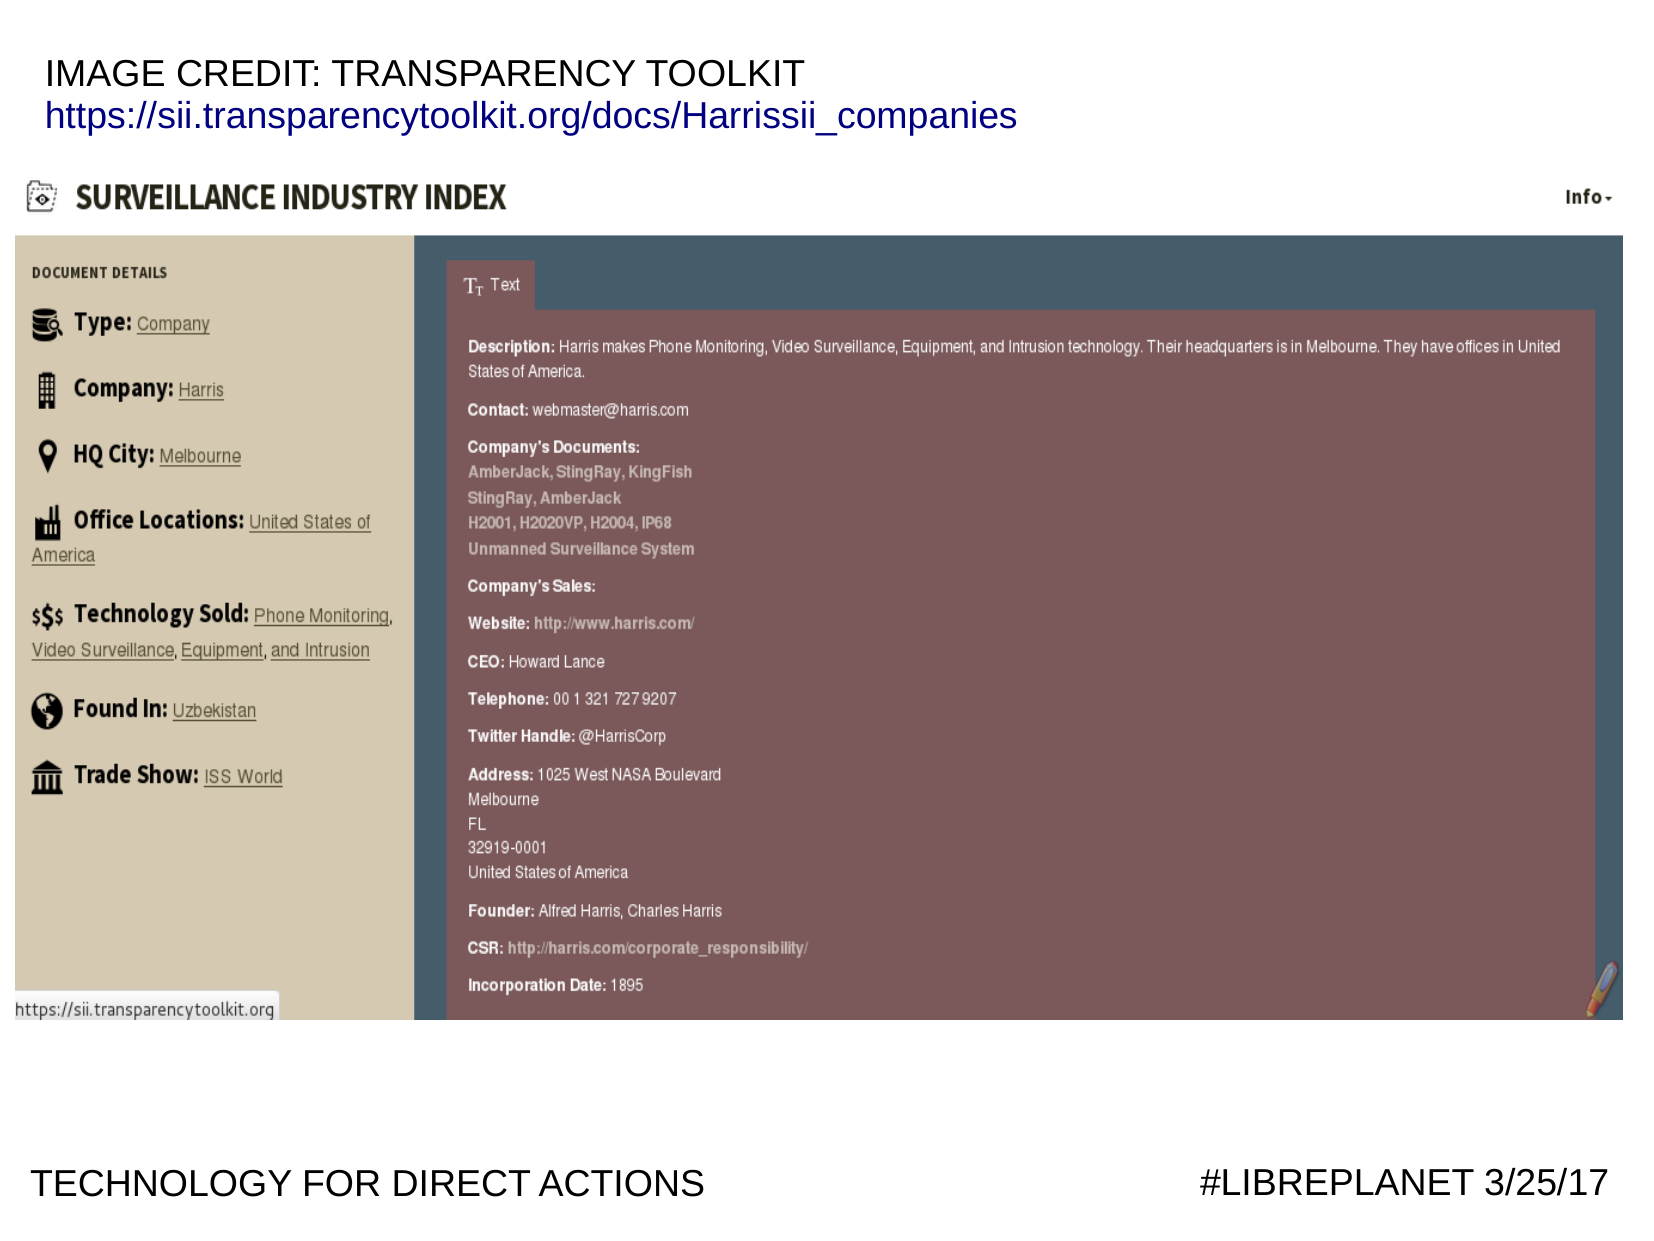

IMAGE CREDIT: TRANSPARENCY TOOLKIT
https://sii.transparencytoolkit.org/docs/Harrissii_companies
# TECHNOLOGY FOR DIRECT ACTIONS
#LIBREPLANET 3/25/17